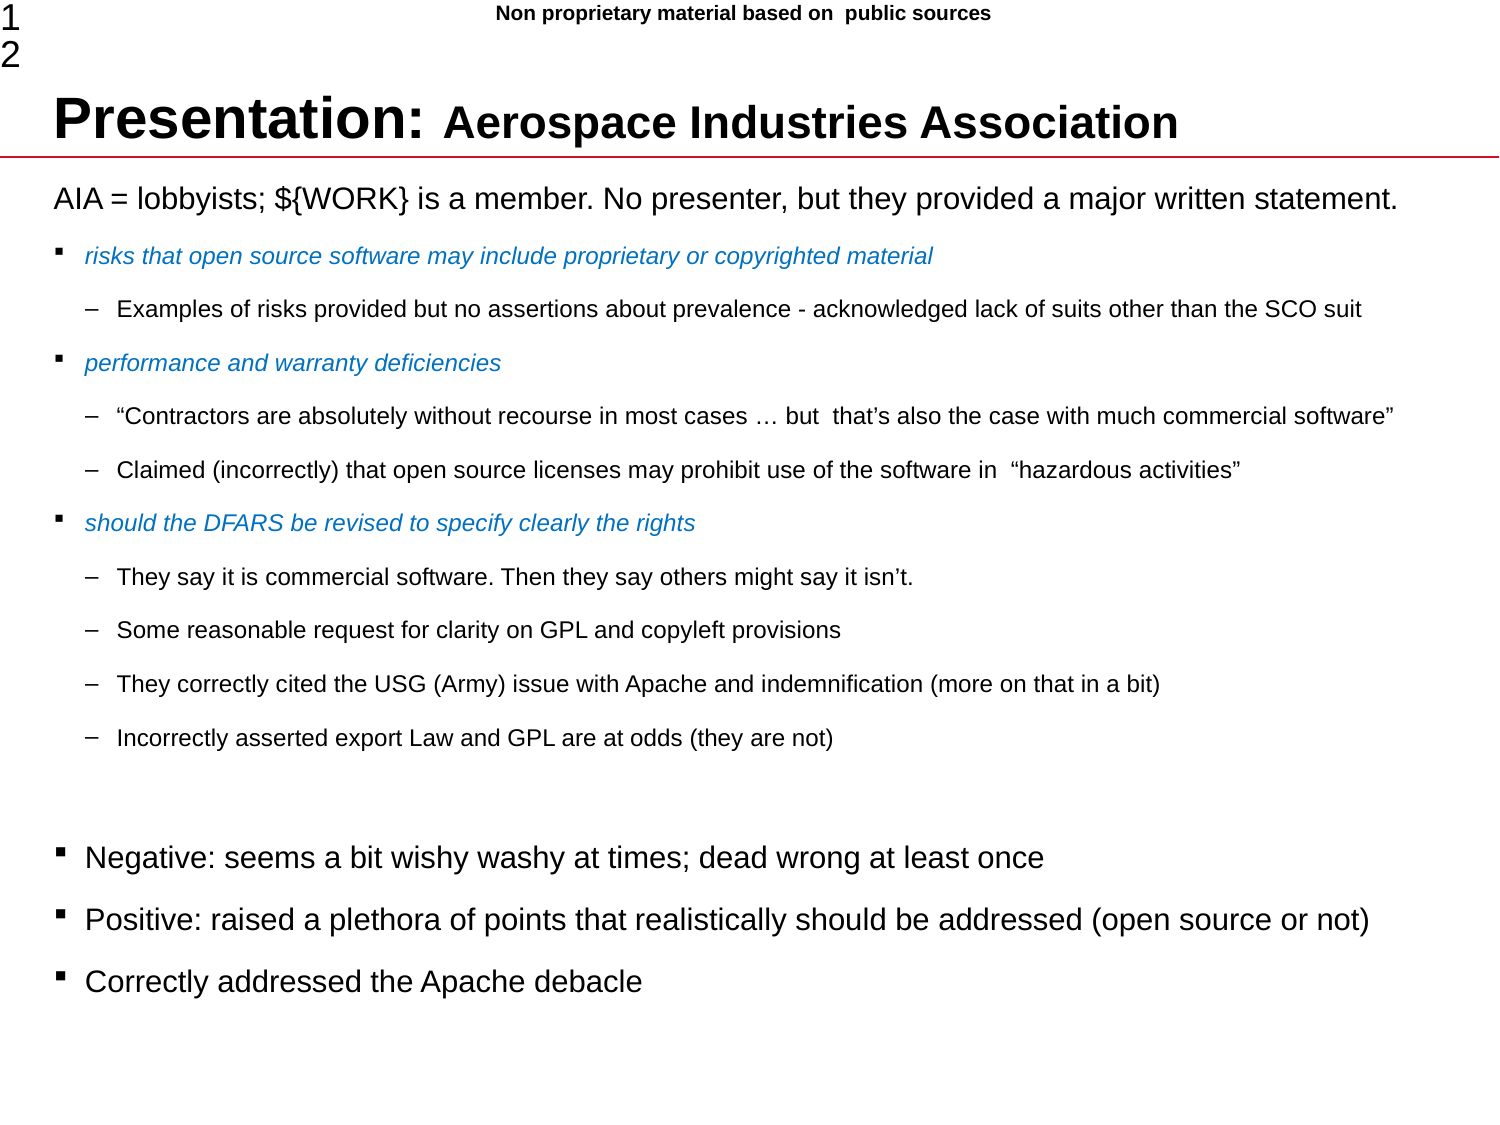

# Presentation: Aerospace Industries Association
AIA = lobbyists; ${WORK} is a member. No presenter, but they provided a major written statement.
risks that open source software may include proprietary or copyrighted material
Examples of risks provided but no assertions about prevalence - acknowledged lack of suits other than the SCO suit
performance and warranty deficiencies
“Contractors are absolutely without recourse in most cases … but that’s also the case with much commercial software”
Claimed (incorrectly) that open source licenses may prohibit use of the software in “hazardous activities”
should the DFARS be revised to specify clearly the rights
They say it is commercial software. Then they say others might say it isn’t.
Some reasonable request for clarity on GPL and copyleft provisions
They correctly cited the USG (Army) issue with Apache and indemnification (more on that in a bit)
Incorrectly asserted export Law and GPL are at odds (they are not)
Negative: seems a bit wishy washy at times; dead wrong at least once
Positive: raised a plethora of points that realistically should be addressed (open source or not)
Correctly addressed the Apache debacle